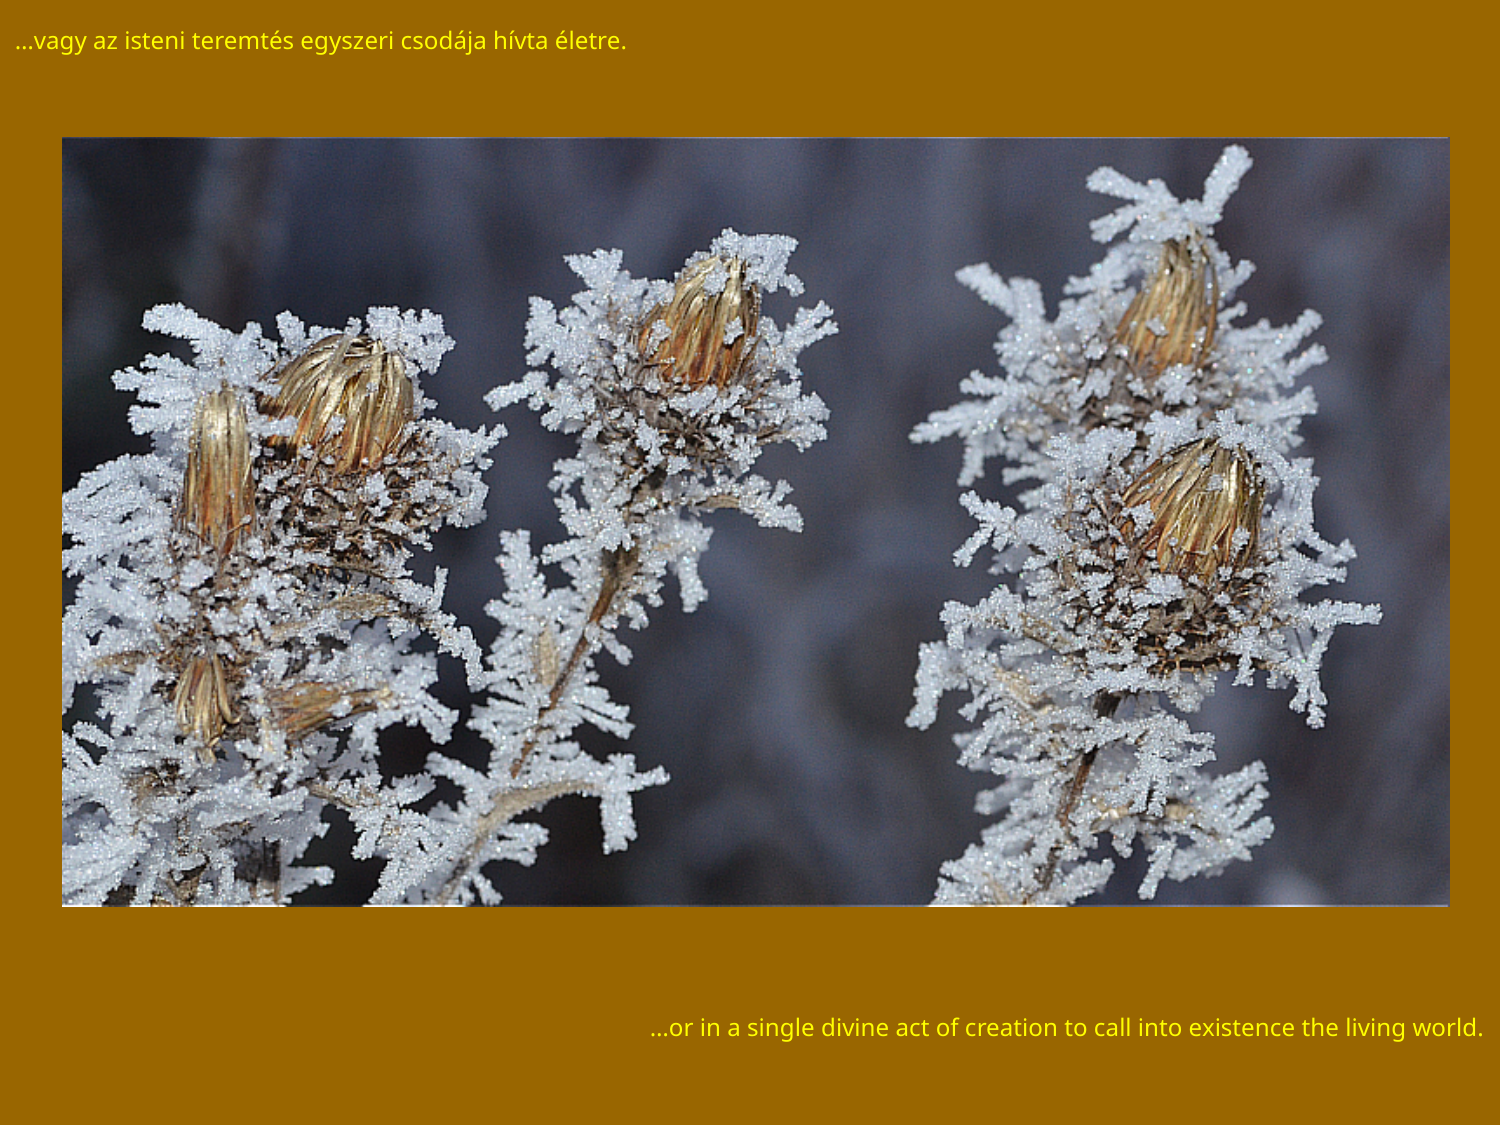

…vagy az isteni teremtés egyszeri csodája hívta életre.
…or in a single divine act of creation to call into existence the living world.